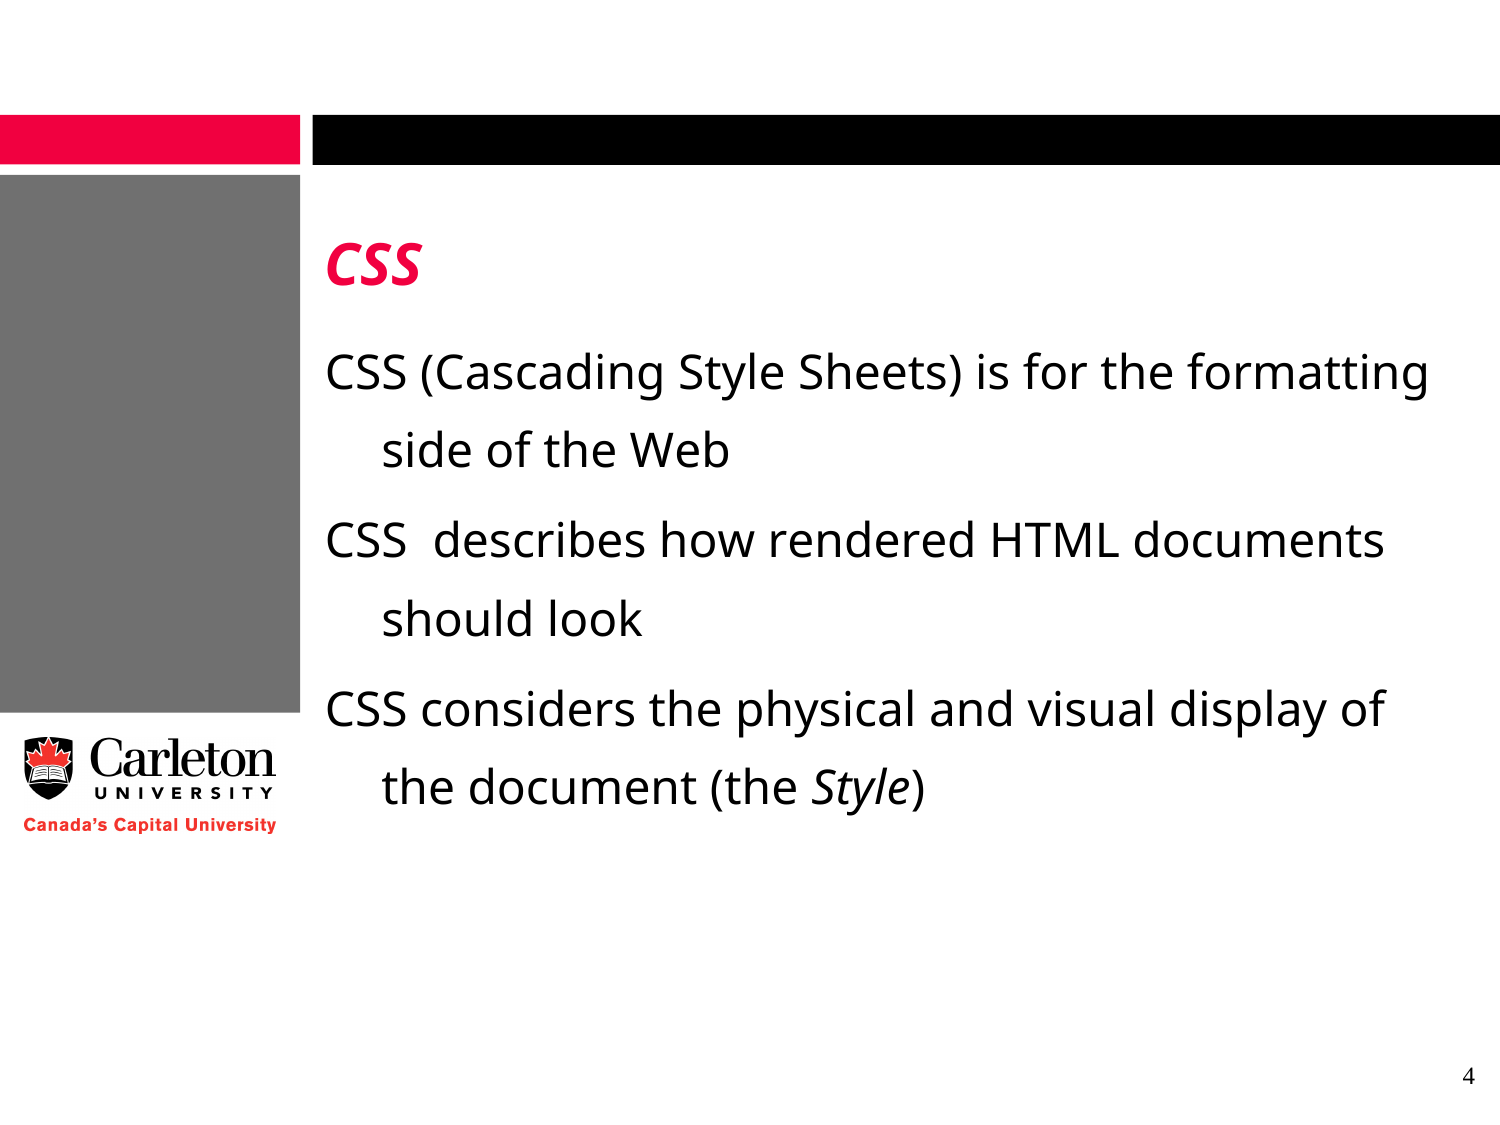

# CSS
CSS (Cascading Style Sheets) is for the formatting side of the Web
CSS describes how rendered HTML documents should look
CSS considers the physical and visual display of the document (the Style)
4